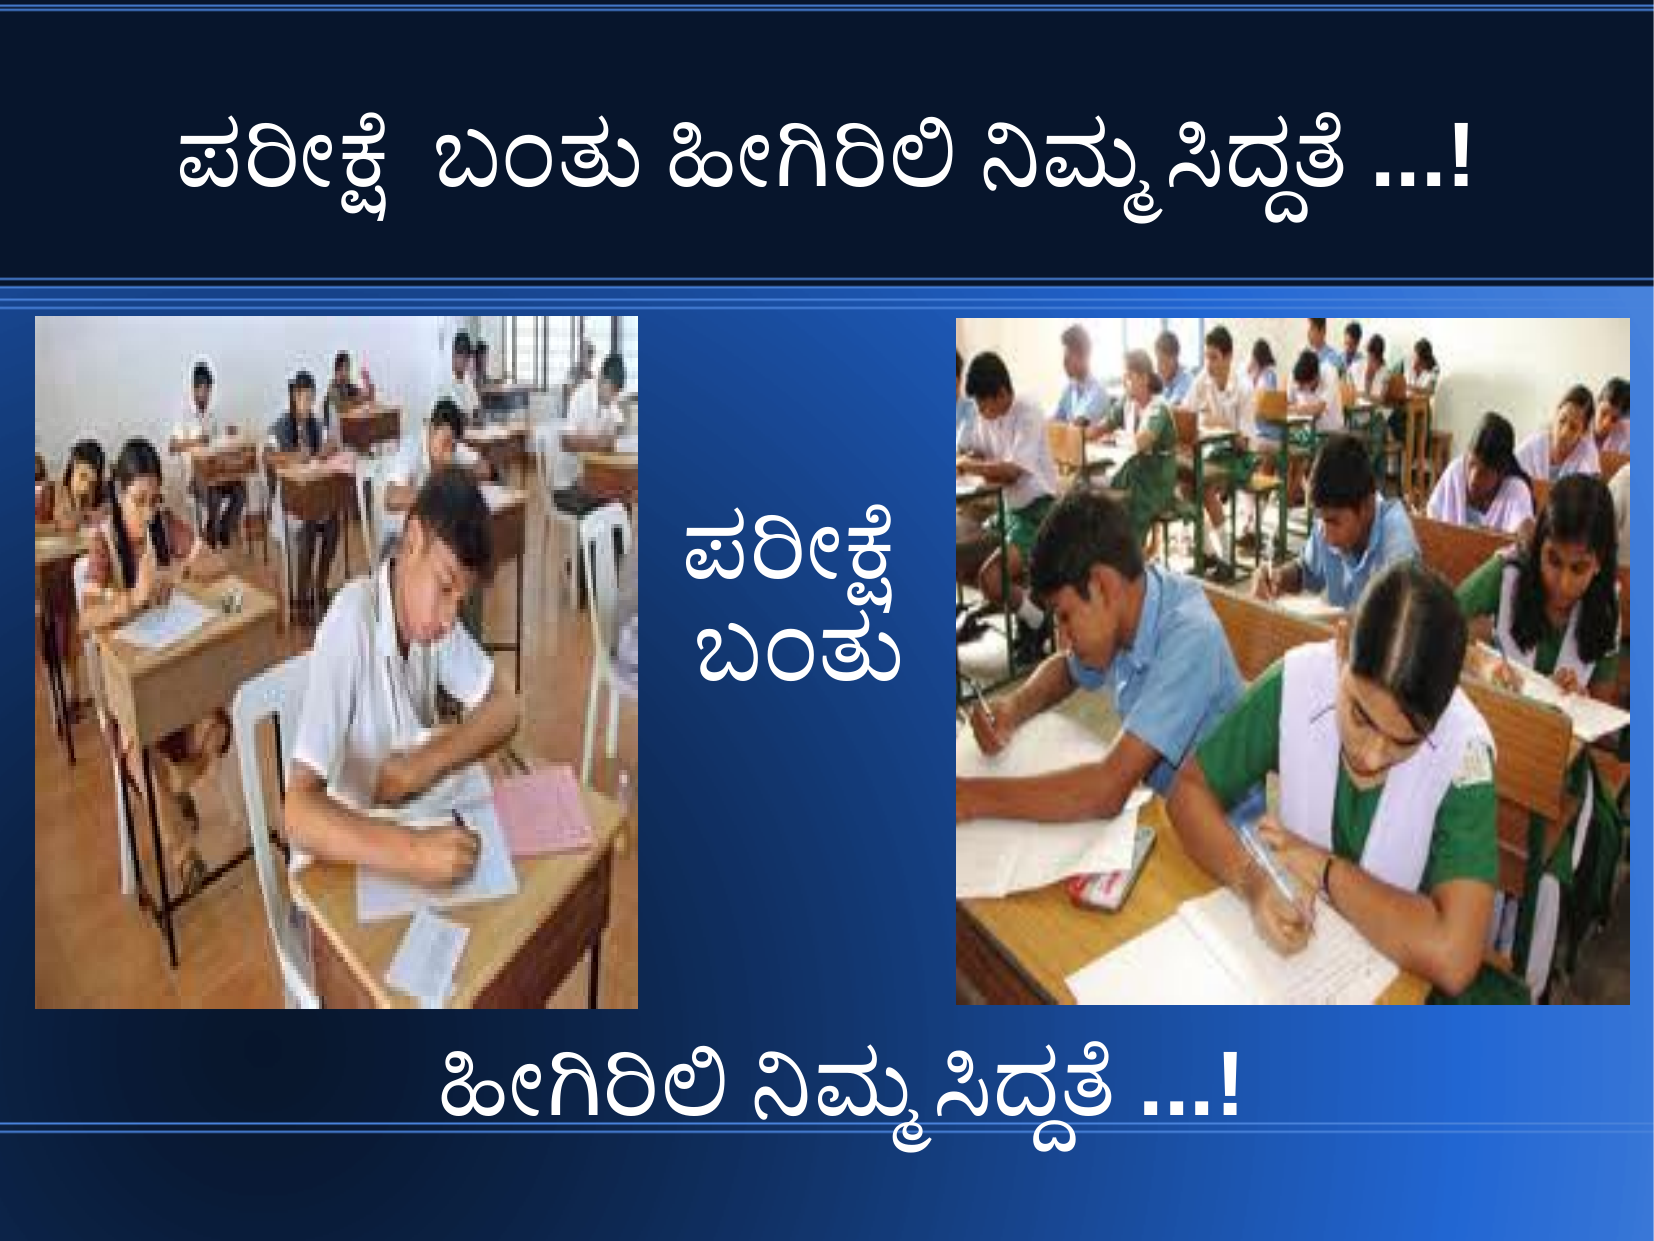

# ಪರೀಕ್ಷೆ ಬಂತು ಹೀಗಿರಿಲಿ ನಿಮ್ಮ ಸಿದ್ದತೆ ...!
ಪರೀಕ್ಷೆ ಬಂತು
ಹೀಗಿರಿಲಿ ನಿಮ್ಮ ಸಿದ್ದತೆ ...!